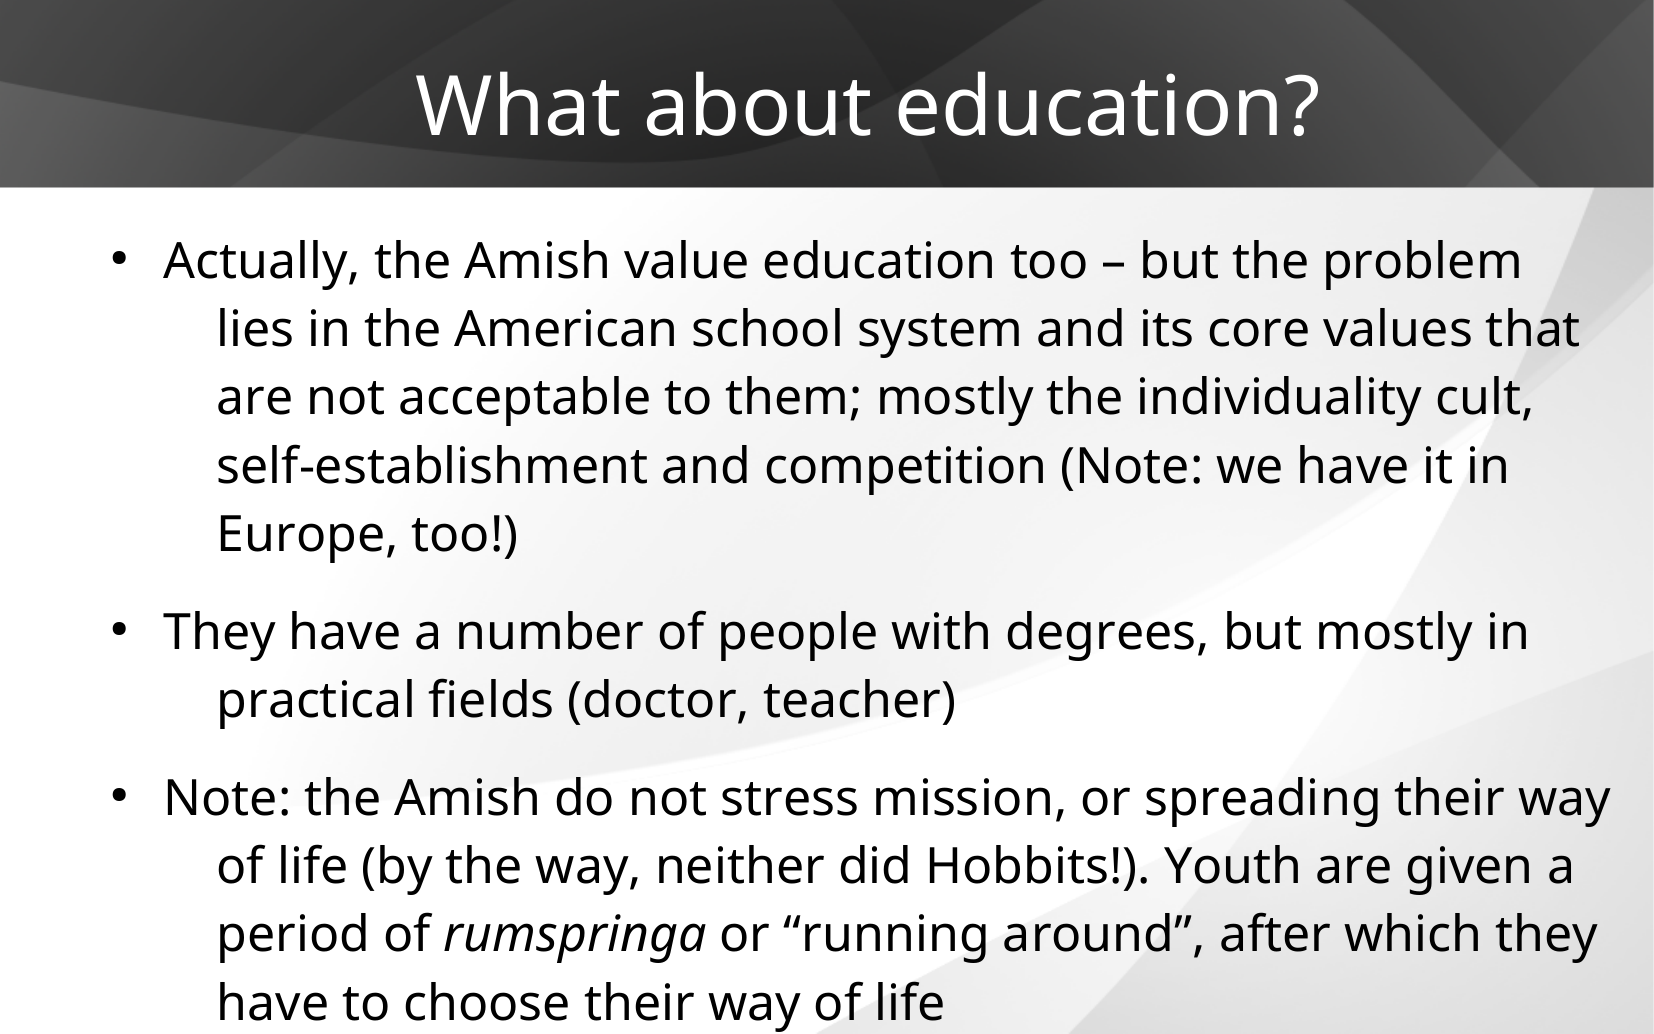

# What about education?
Actually, the Amish value education too – but the problem lies in the American school system and its core values that are not acceptable to them; mostly the individuality cult, self-establishment and competition (Note: we have it in Europe, too!)
They have a number of people with degrees, but mostly in practical fields (doctor, teacher)
Note: the Amish do not stress mission, or spreading their way of life (by the way, neither did Hobbits!). Youth are given a period of rumspringa or “running around”, after which they have to choose their way of life